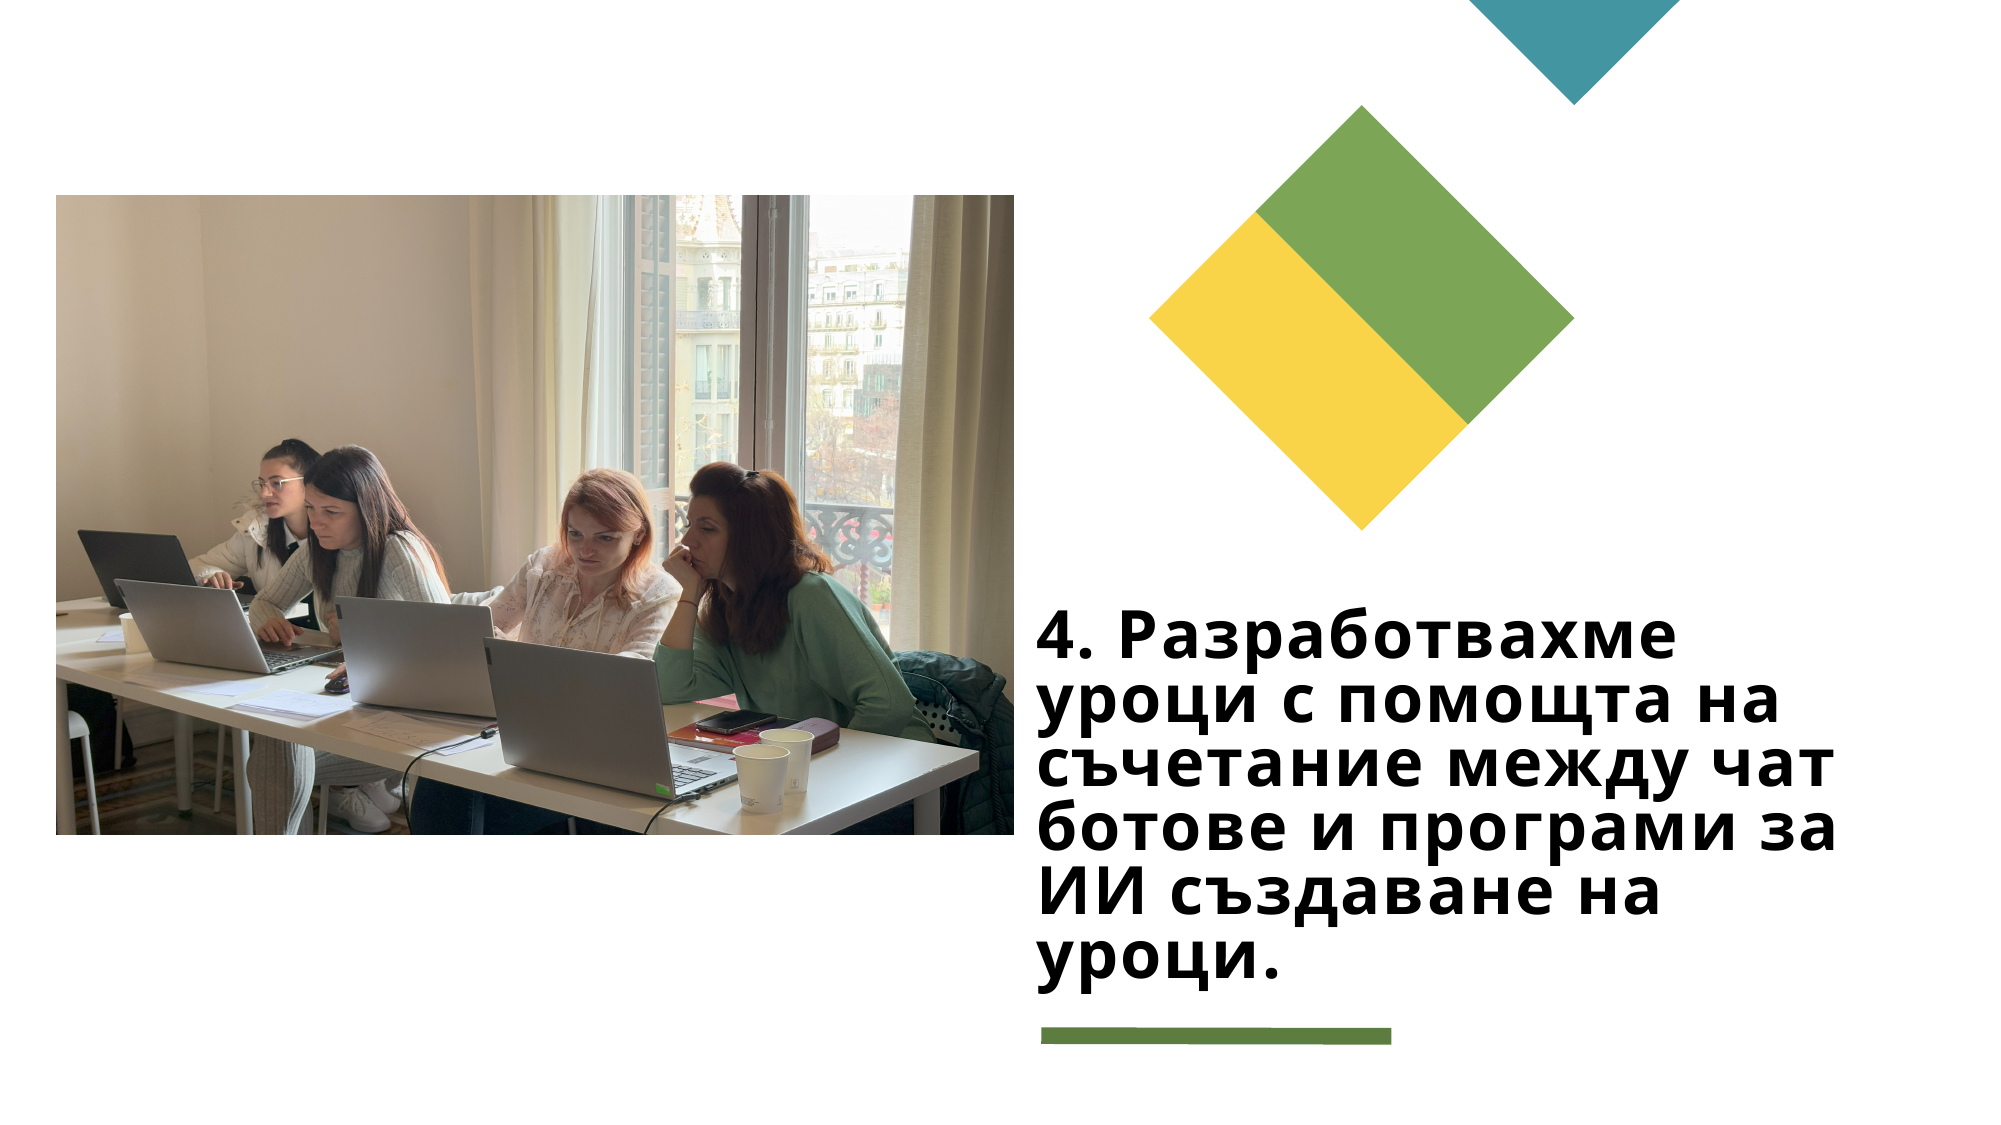

# 4. Разработвахме уроци с помощта на съчетание между чат ботове и програми за ИИ създаване на уроци.